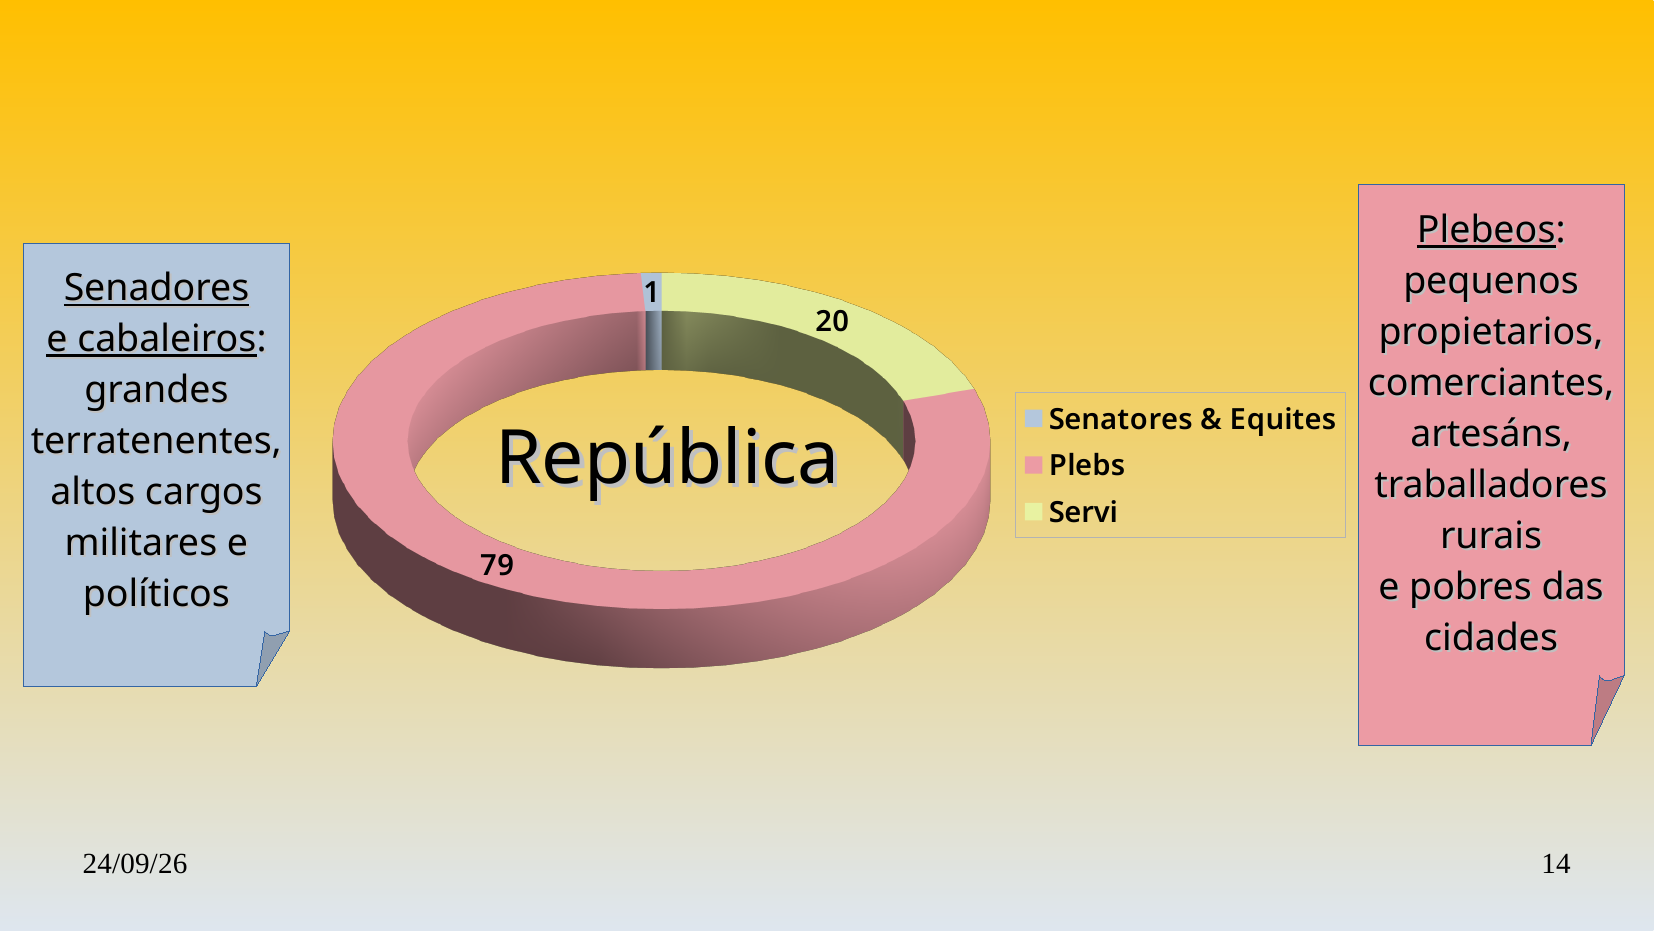

### Chart
| Category | Columna 1 | Columna 2 | Columna 3 |
|---|---|---|---|
| Senatores & Equites | 1.0 | None | None |
| Plebs | 79.0 | None | None |
| Servi | 20.0 | None | None |Plebeos:
pequenos
propietarios,
comerciantes,
artesáns,
traballadores
rurais
e pobres das
cidades
Senadores
e cabaleiros:
grandes
terratenentes,
altos cargos
militares e
políticos
República
14